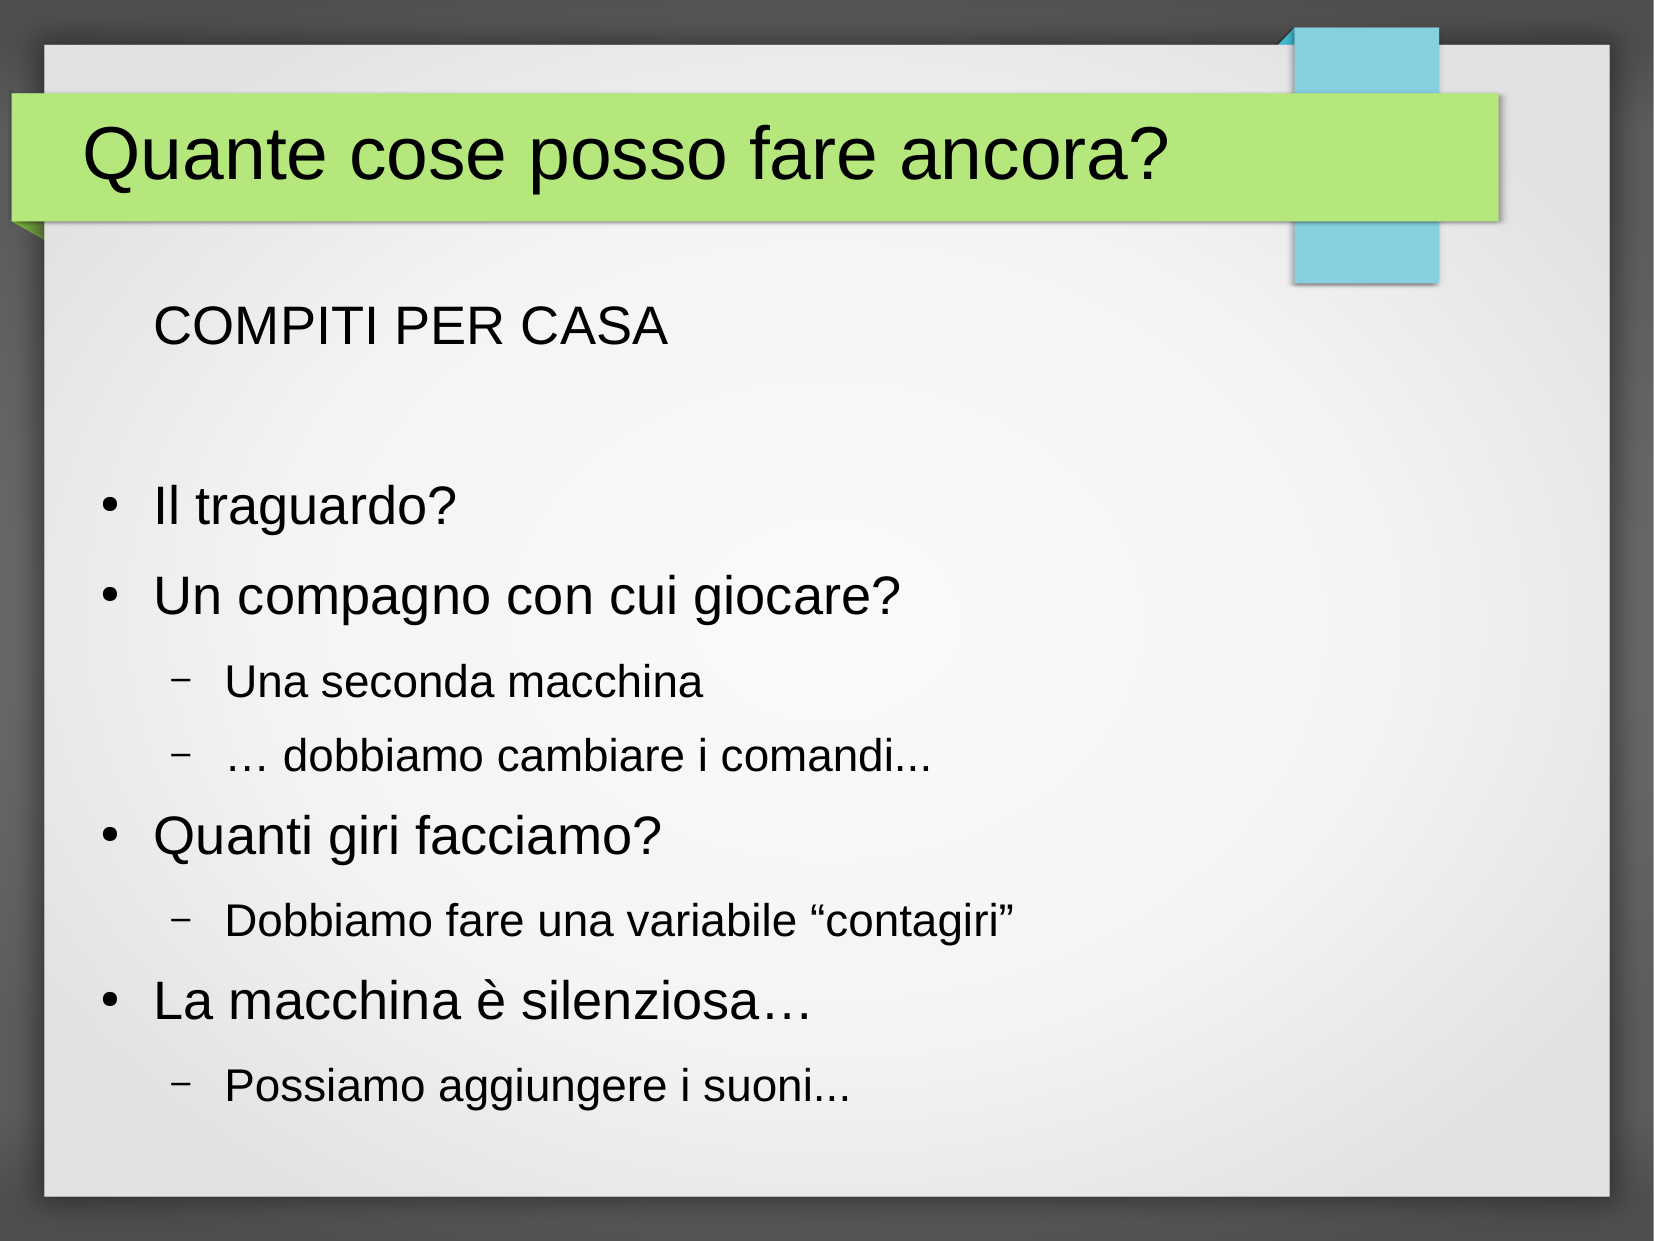

# Quante cose posso fare ancora?
COMPITI PER CASA
Il traguardo?
Un compagno con cui giocare?
Una seconda macchina
… dobbiamo cambiare i comandi...
Quanti giri facciamo?
Dobbiamo fare una variabile “contagiri”
La macchina è silenziosa…
Possiamo aggiungere i suoni...